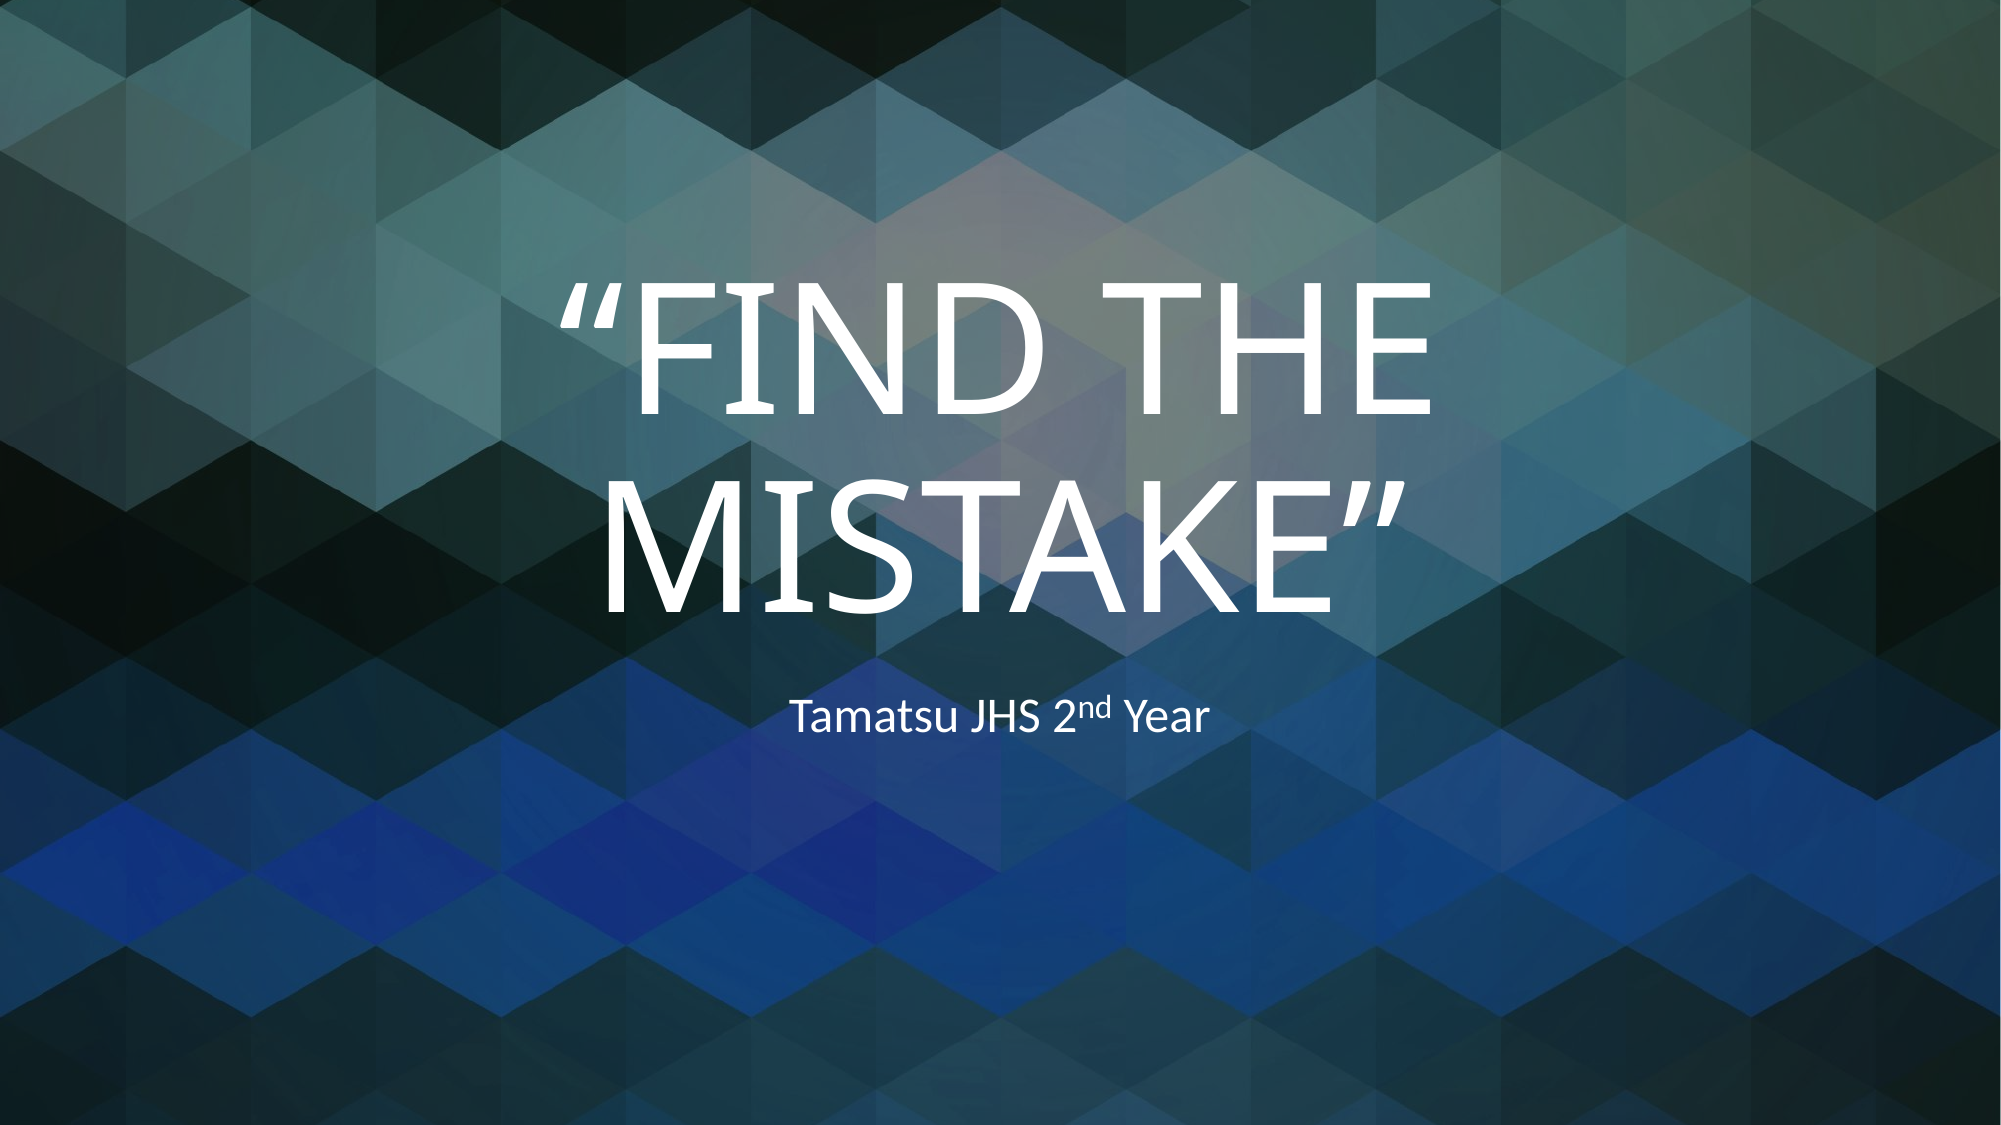

# “FIND THE MISTAKE”
Tamatsu JHS 2nd Year